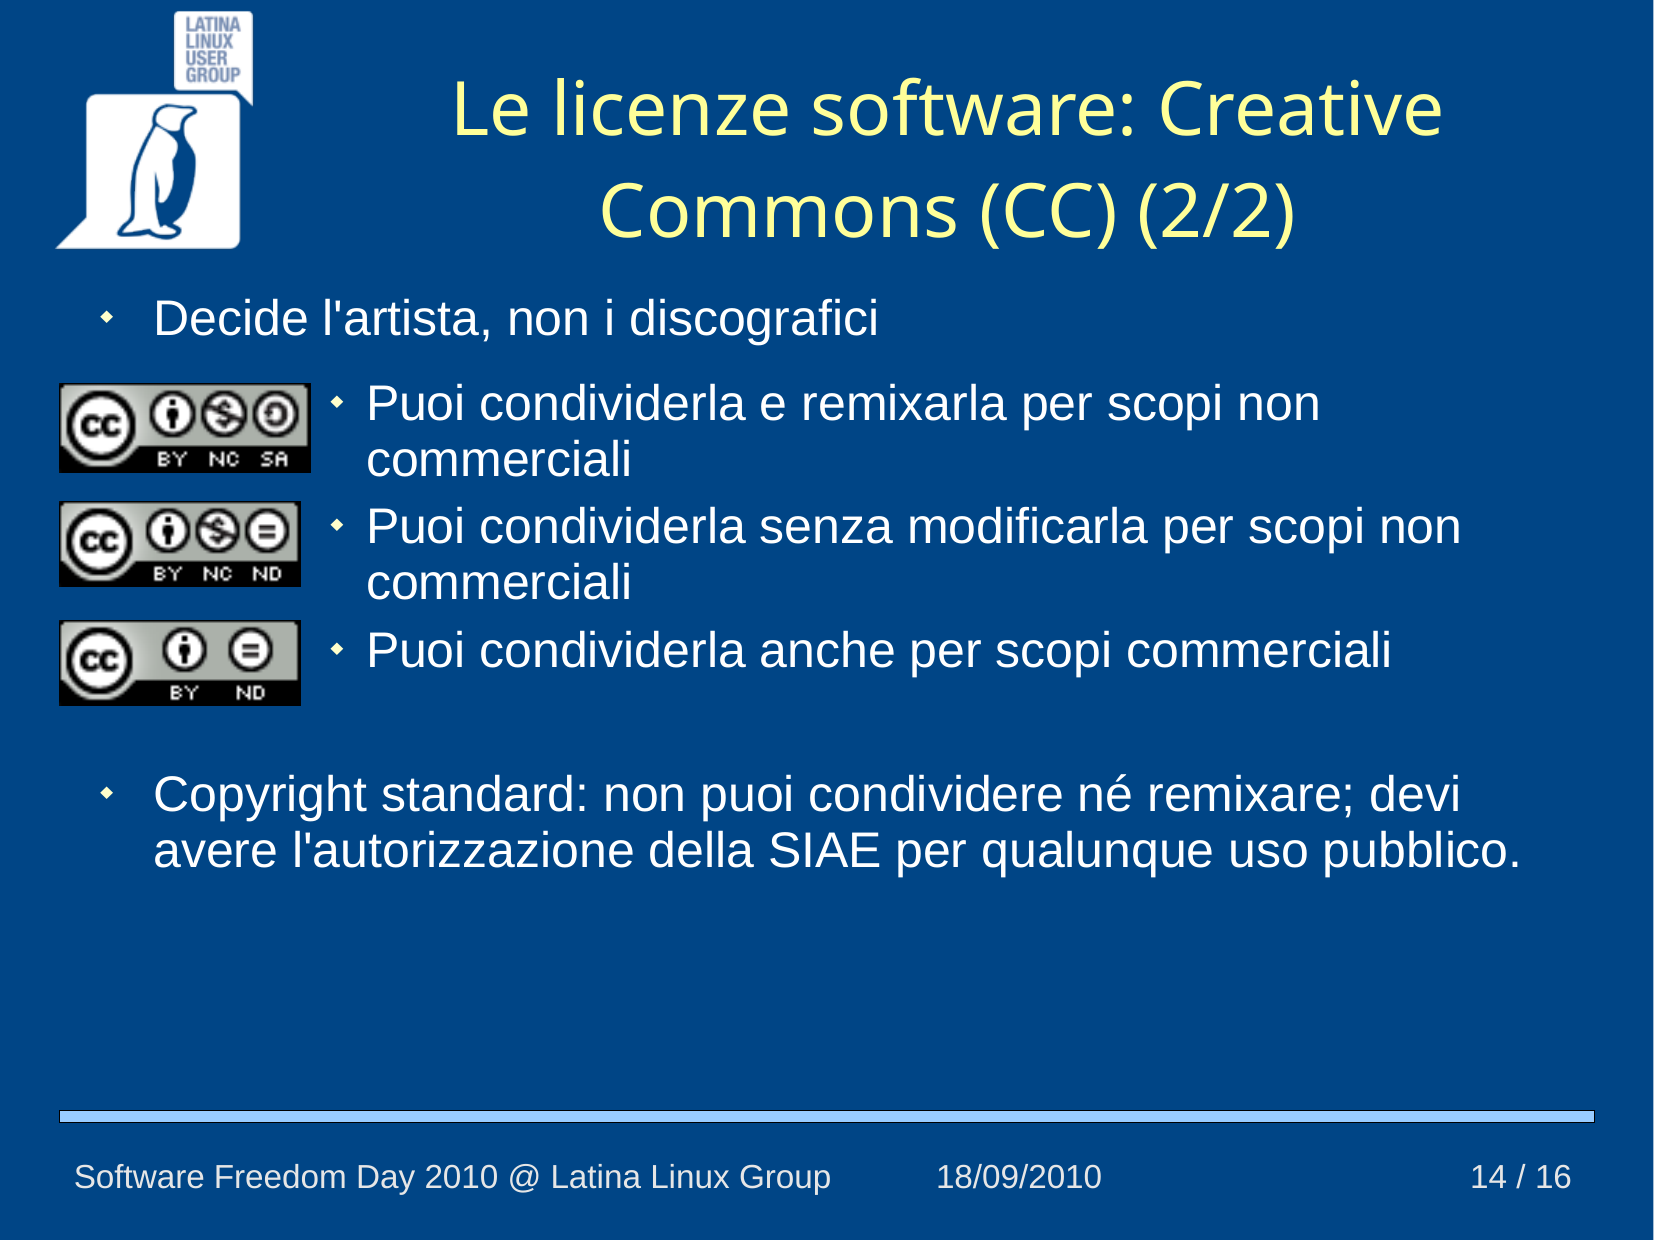

# Le licenze software: Creative Commons (CC) (2/2)
Decide l'artista, non i discografici
Puoi condividerla e remixarla per scopi non commerciali
Puoi condividerla senza modificarla per scopi non commerciali
Puoi condividerla anche per scopi commerciali
Copyright standard: non puoi condividere né remixare; devi avere l'autorizzazione della SIAE per qualunque uso pubblico.